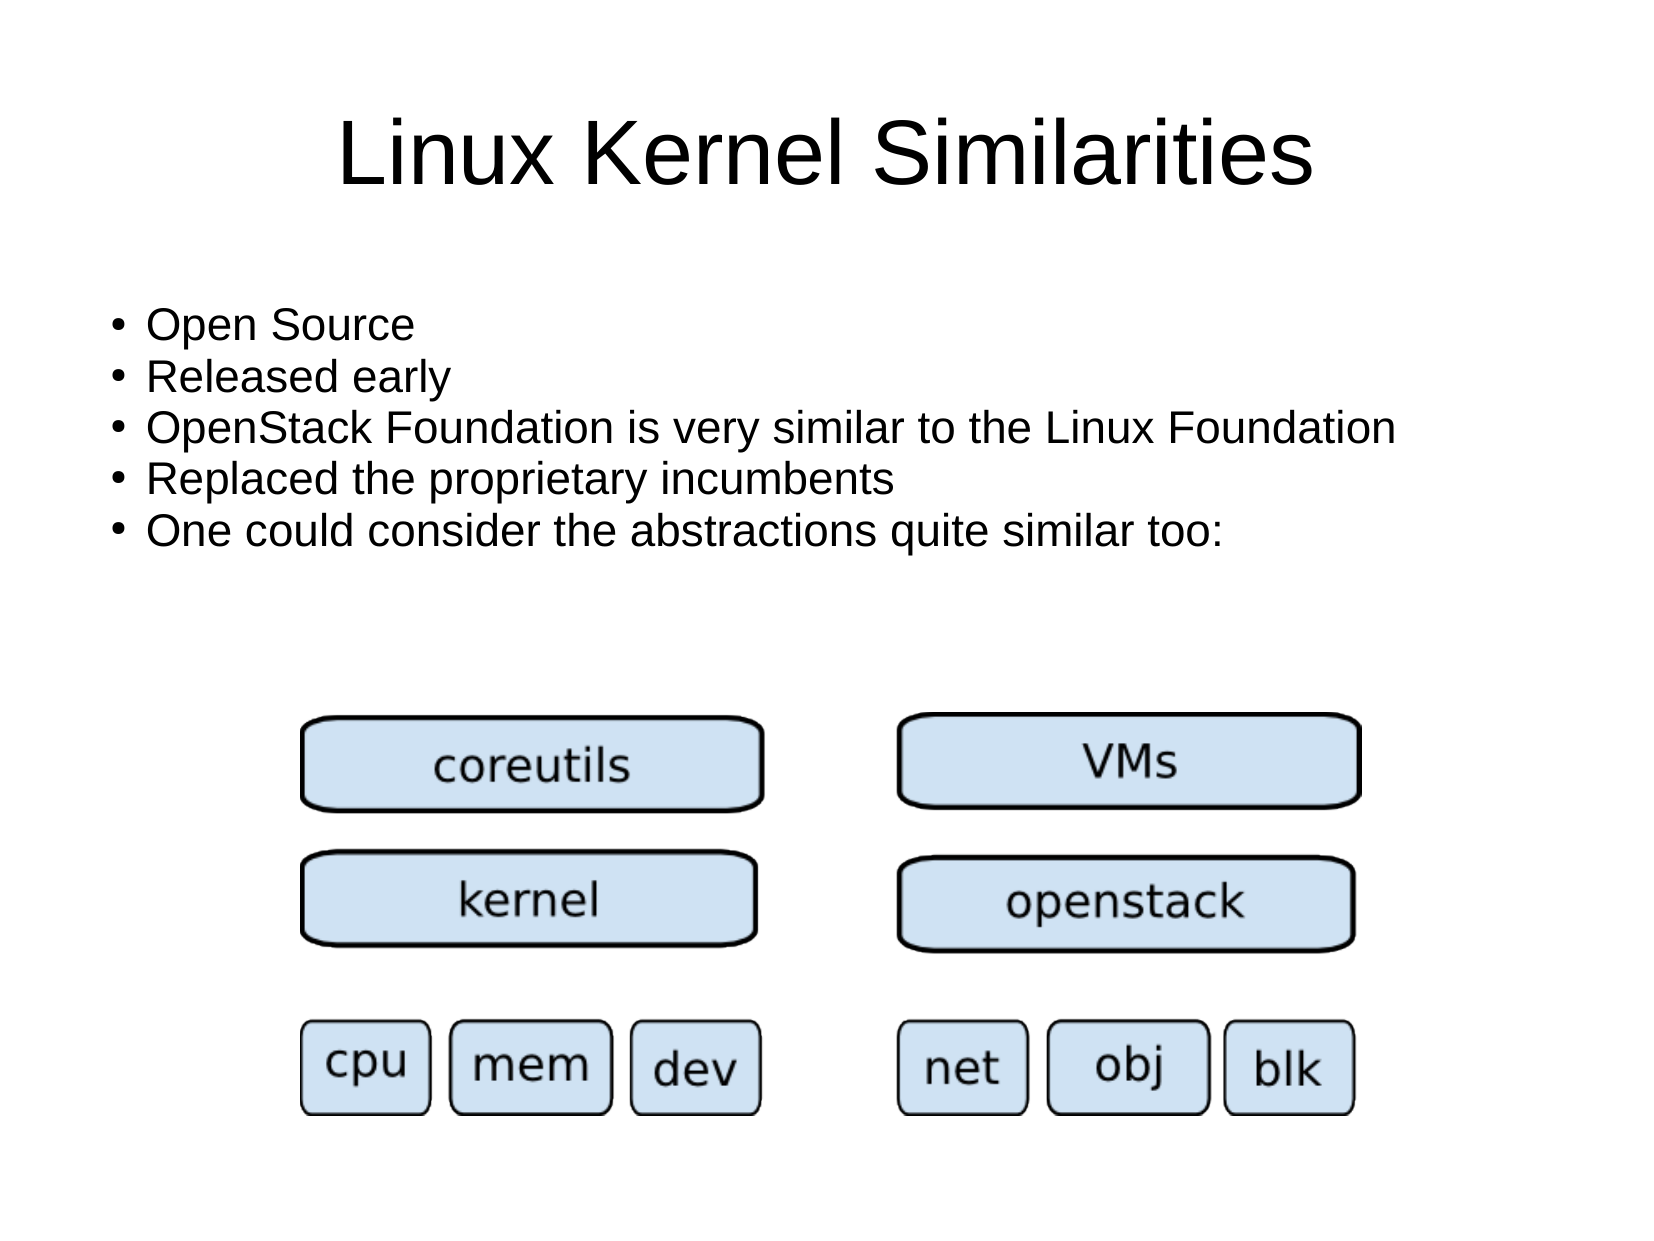

# Linux Kernel Similarities
Open Source
Released early
OpenStack Foundation is very similar to the Linux Foundation
Replaced the proprietary incumbents
One could consider the abstractions quite similar too: